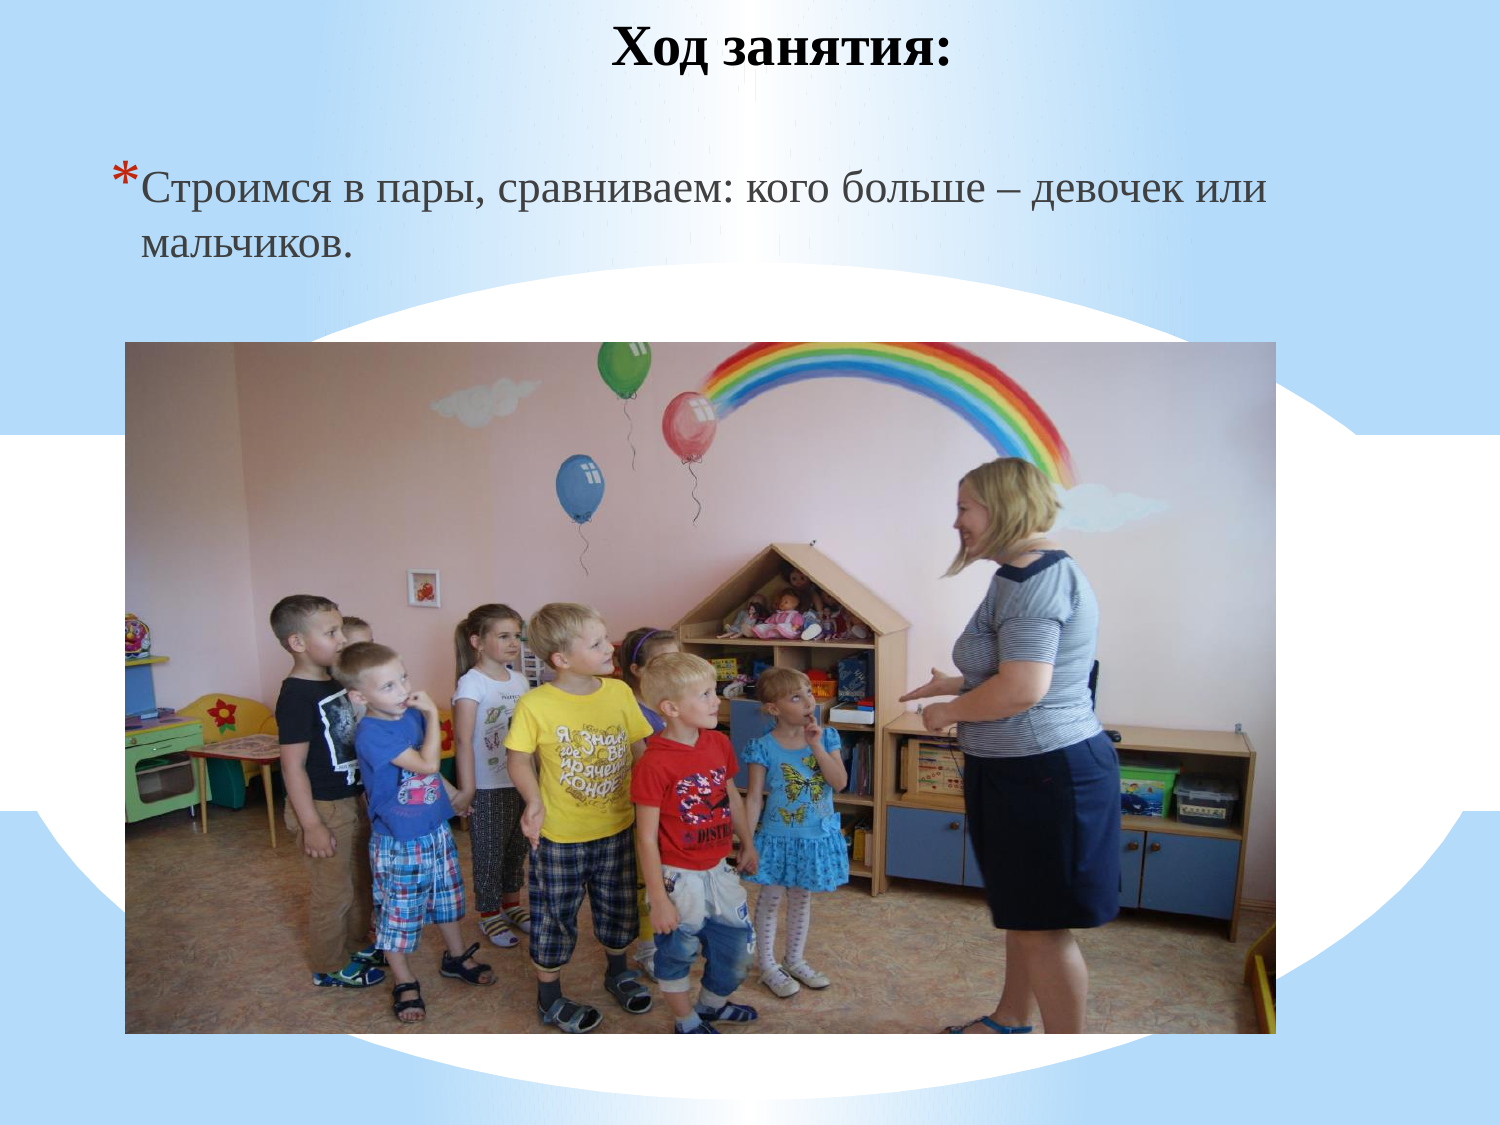

# Ход занятия:
Строимся в пары, сравниваем: кого больше – девочек или мальчиков.